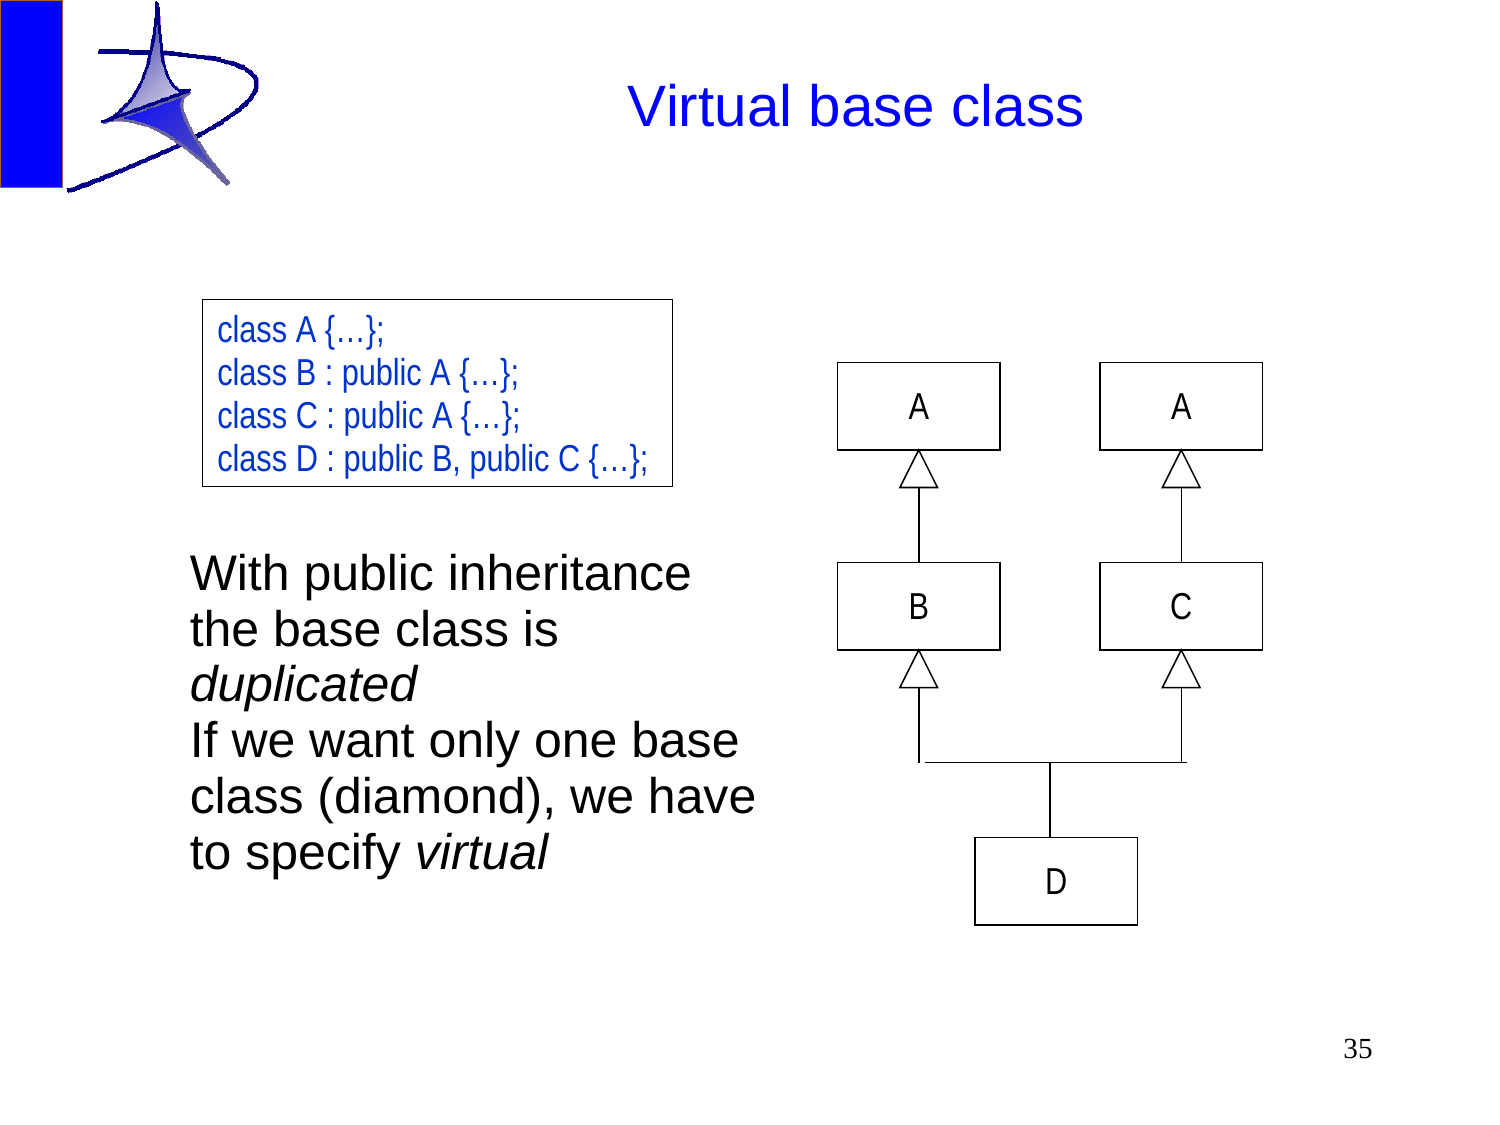

# Virtual base class
class A {…};
class B : public A {…};
class C : public A {…};
class D : public B, public C {…};
A
A
B
C
D
With public inheritance the base class is duplicated
If we want only one base class (diamond), we have to specify virtual
35